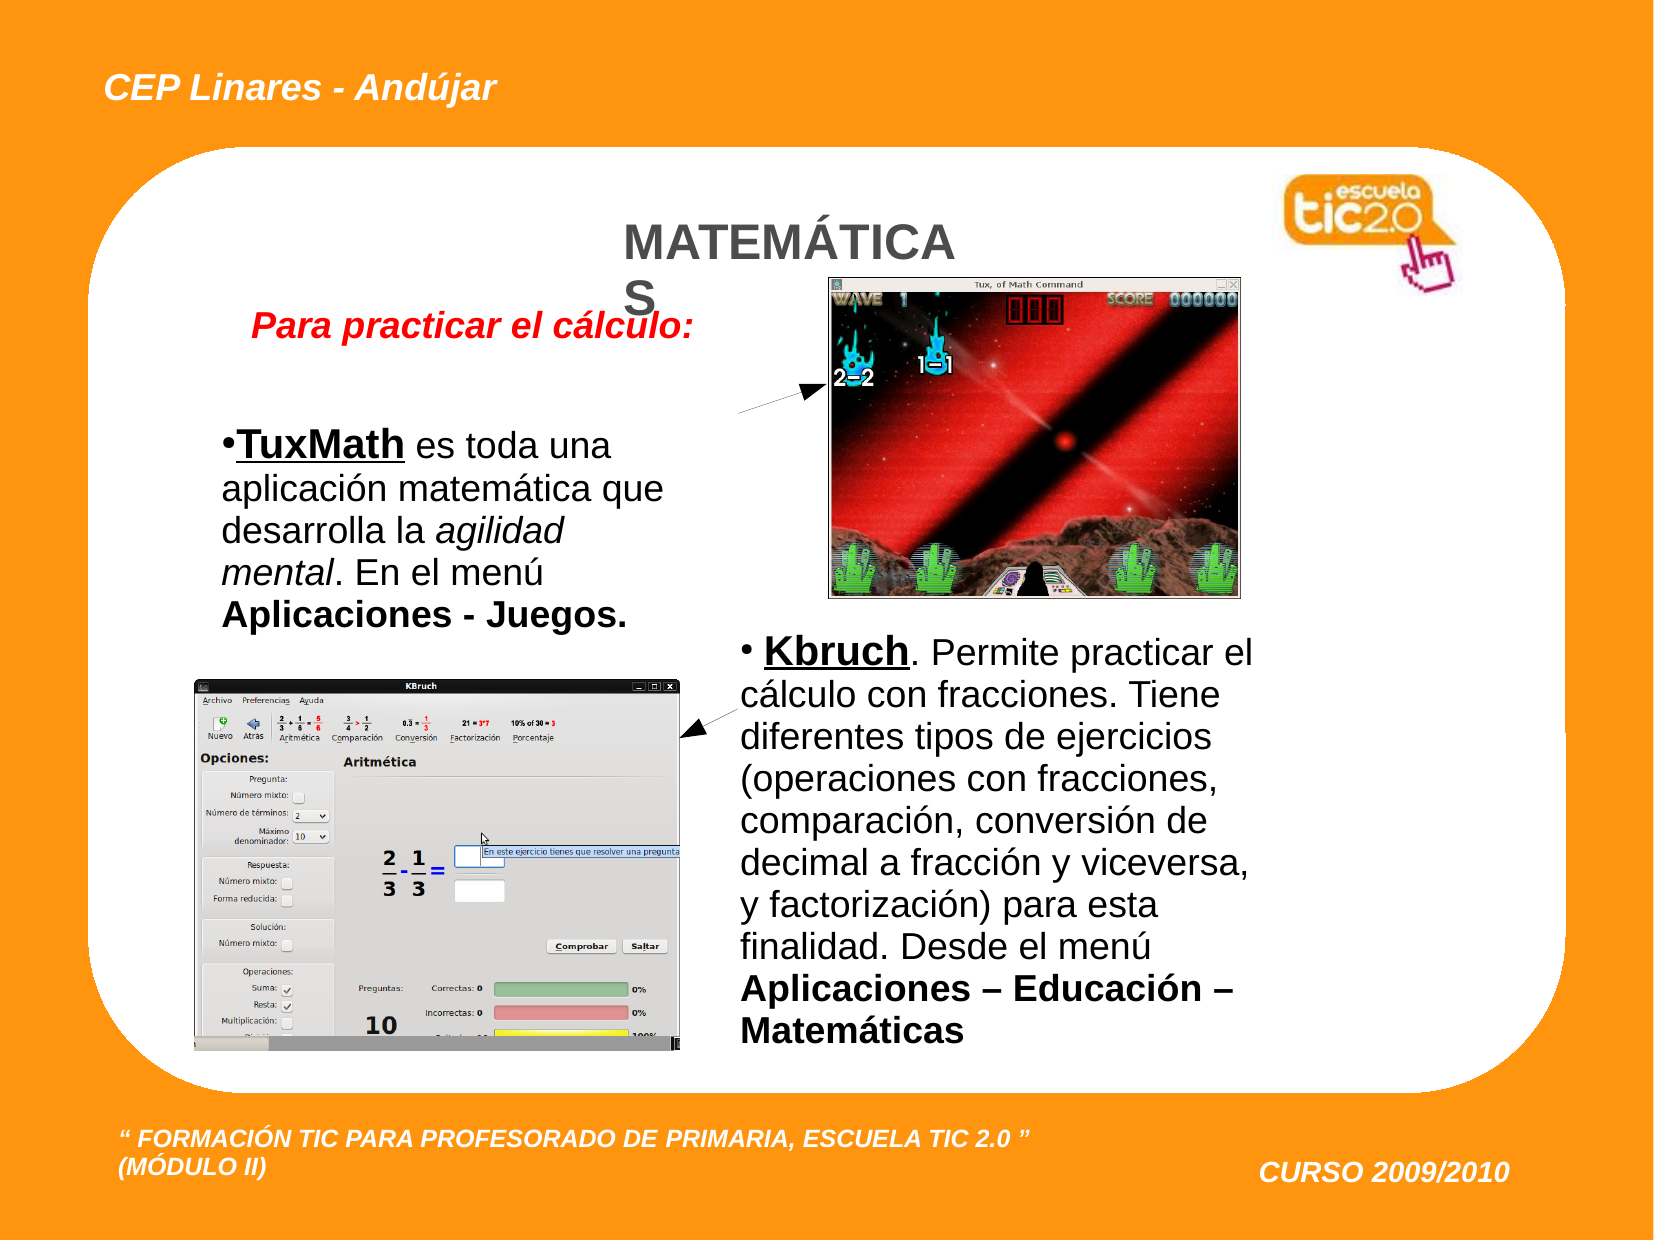

MATEMÁTICAS
Para practicar el cálculo:
TuxMath es toda una aplicación matemática que desarrolla la agilidad mental. En el menú Aplicaciones - Juegos.
 Kbruch. Permite practicar el cálculo con fracciones. Tiene diferentes tipos de ejercicios (operaciones con fracciones, comparación, conversión de decimal a fracción y viceversa, y factorización) para esta finalidad. Desde el menú Aplicaciones – Educación – Matemáticas